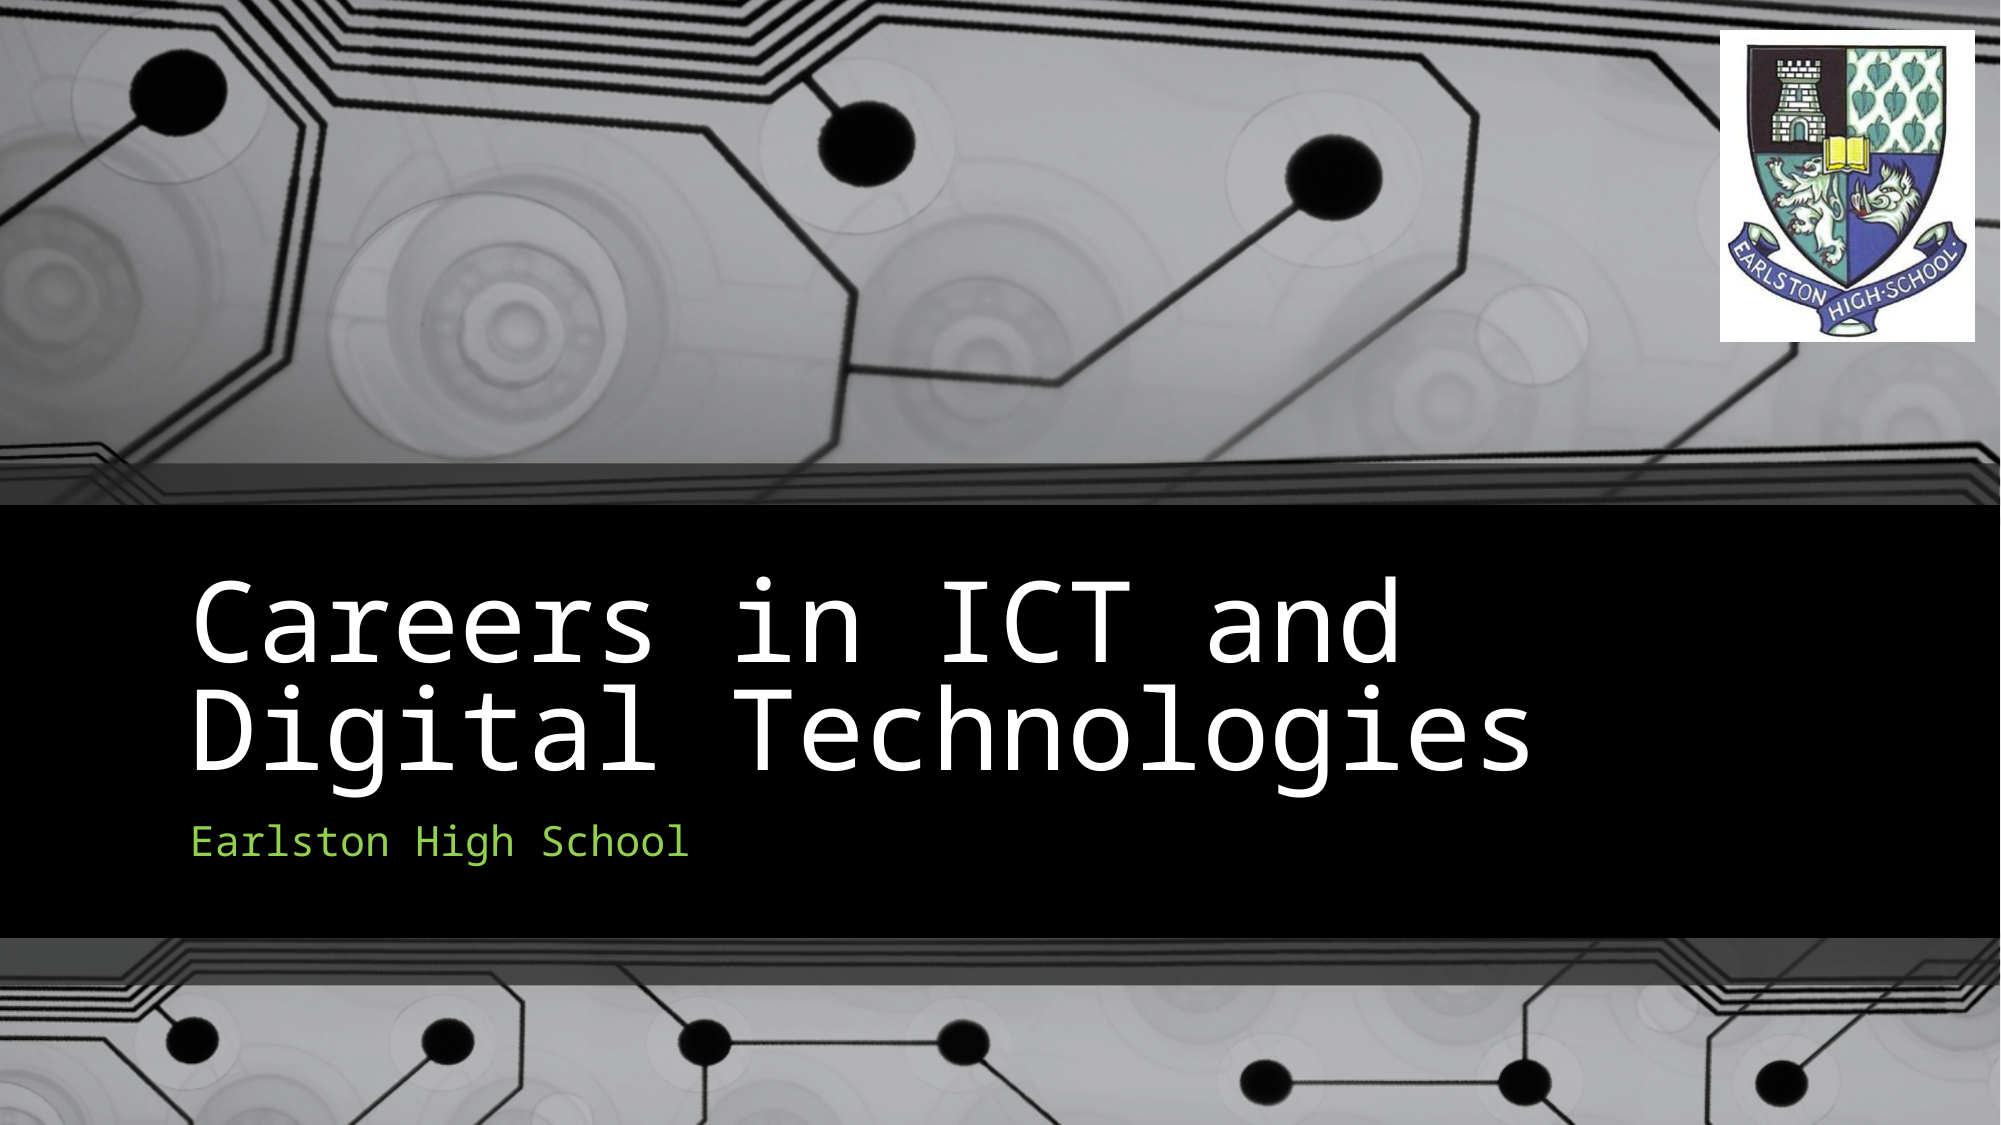

# Careers in ICT and Digital Technologies
Earlston High School